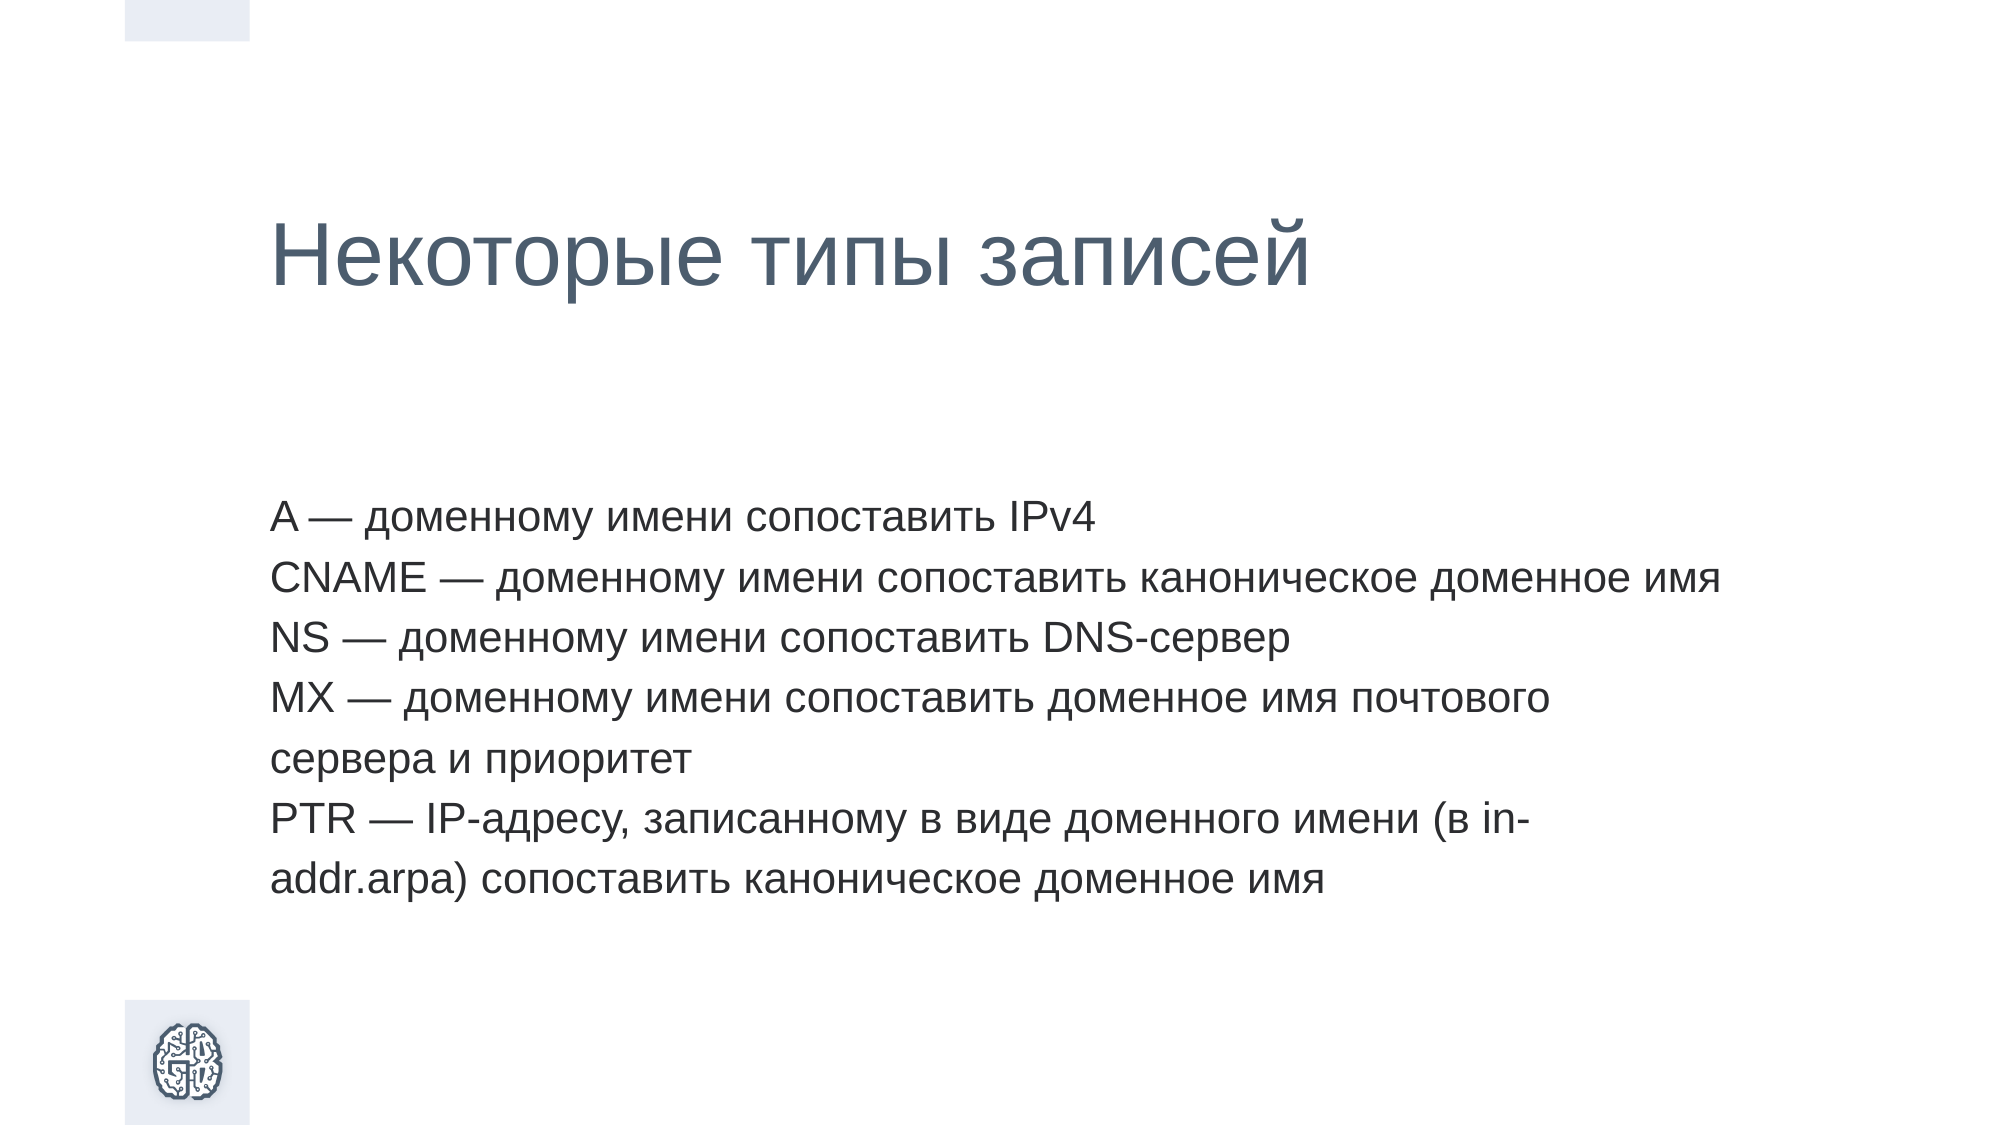

# Некоторые типы записей
A — доменному имени сопоставить IPv4
CNAME — доменному имени сопоставить каноническое доменное имя
NS — доменному имени сопоставить DNS-сервер
MX — доменному имени сопоставить доменное имя почтового сервера и приоритет
PTR — IP-адресу, записанному в виде доменного имени (в in-addr.arpa) сопоставить каноническое доменное имя